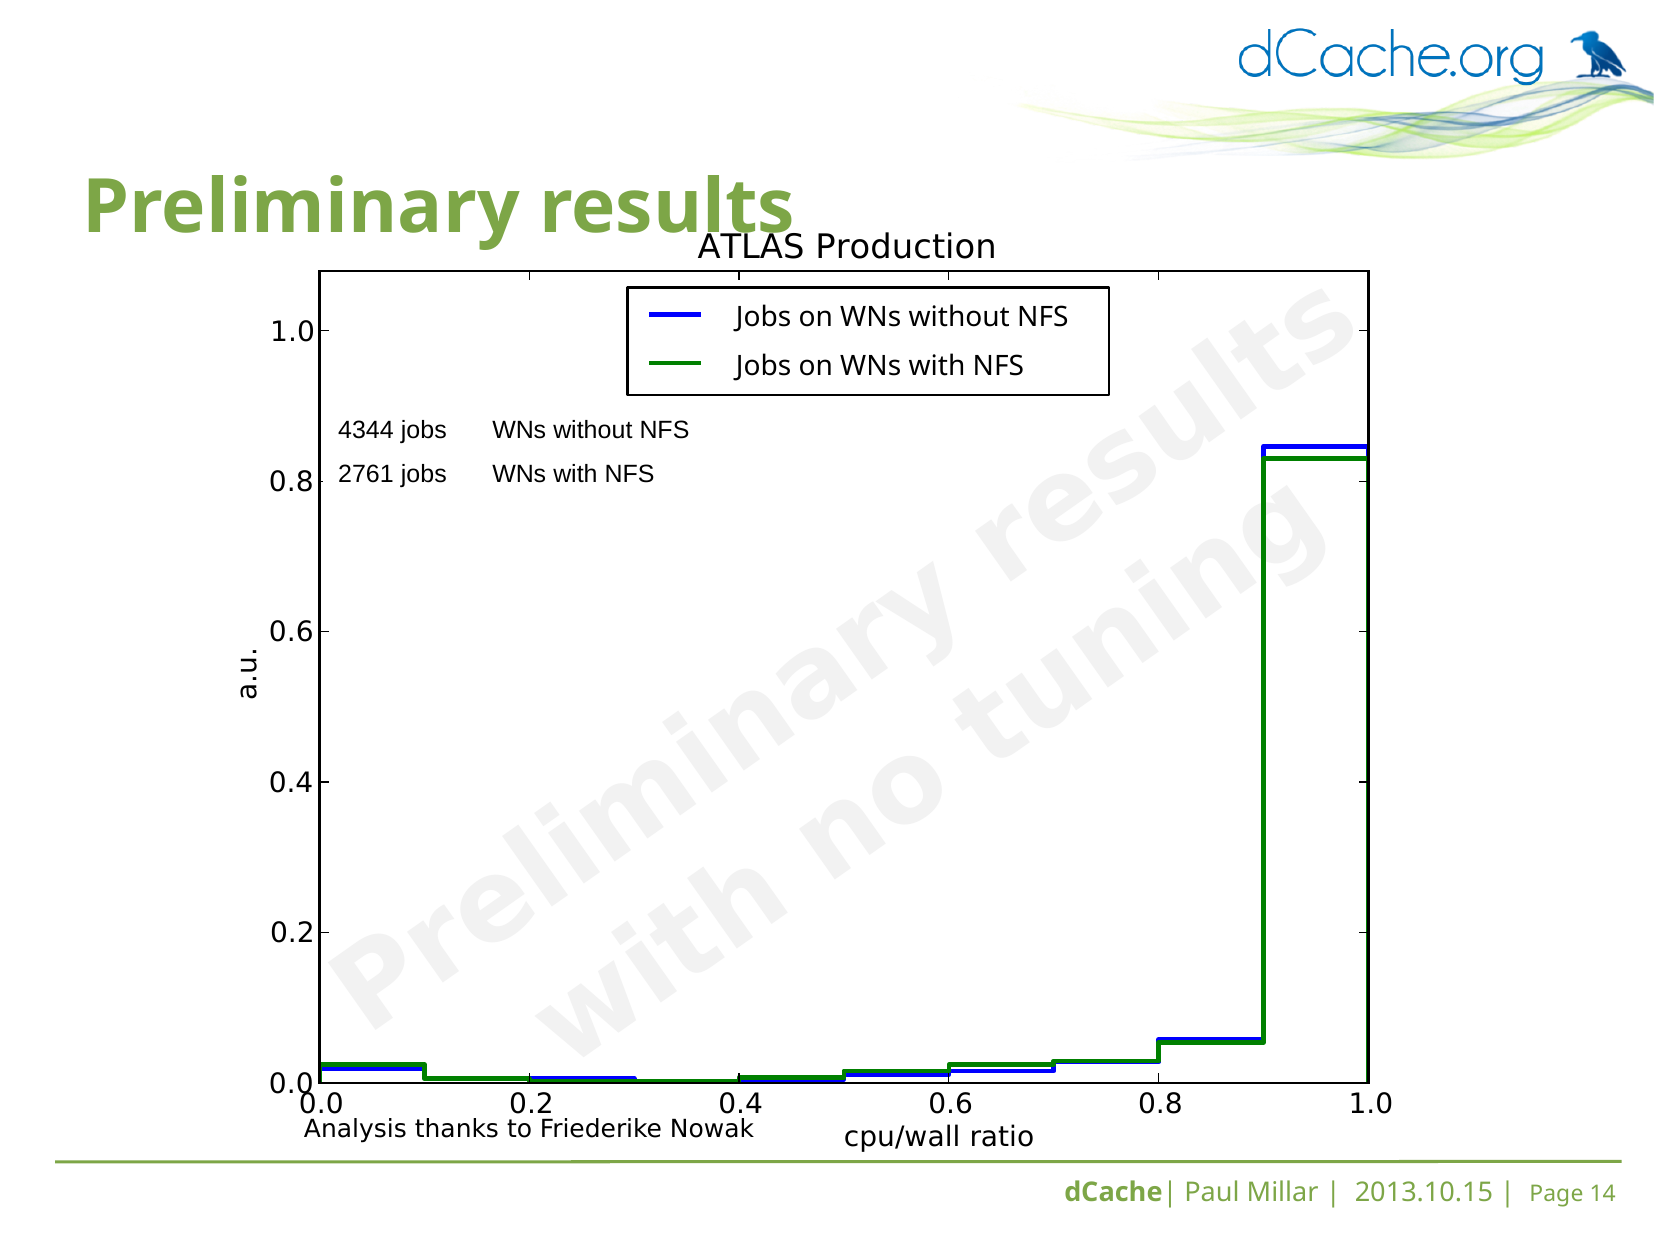

# Preliminary results
| 4344 jobs | WNs without NFS |
| --- | --- |
| 2761 jobs | WNs with NFS |
14